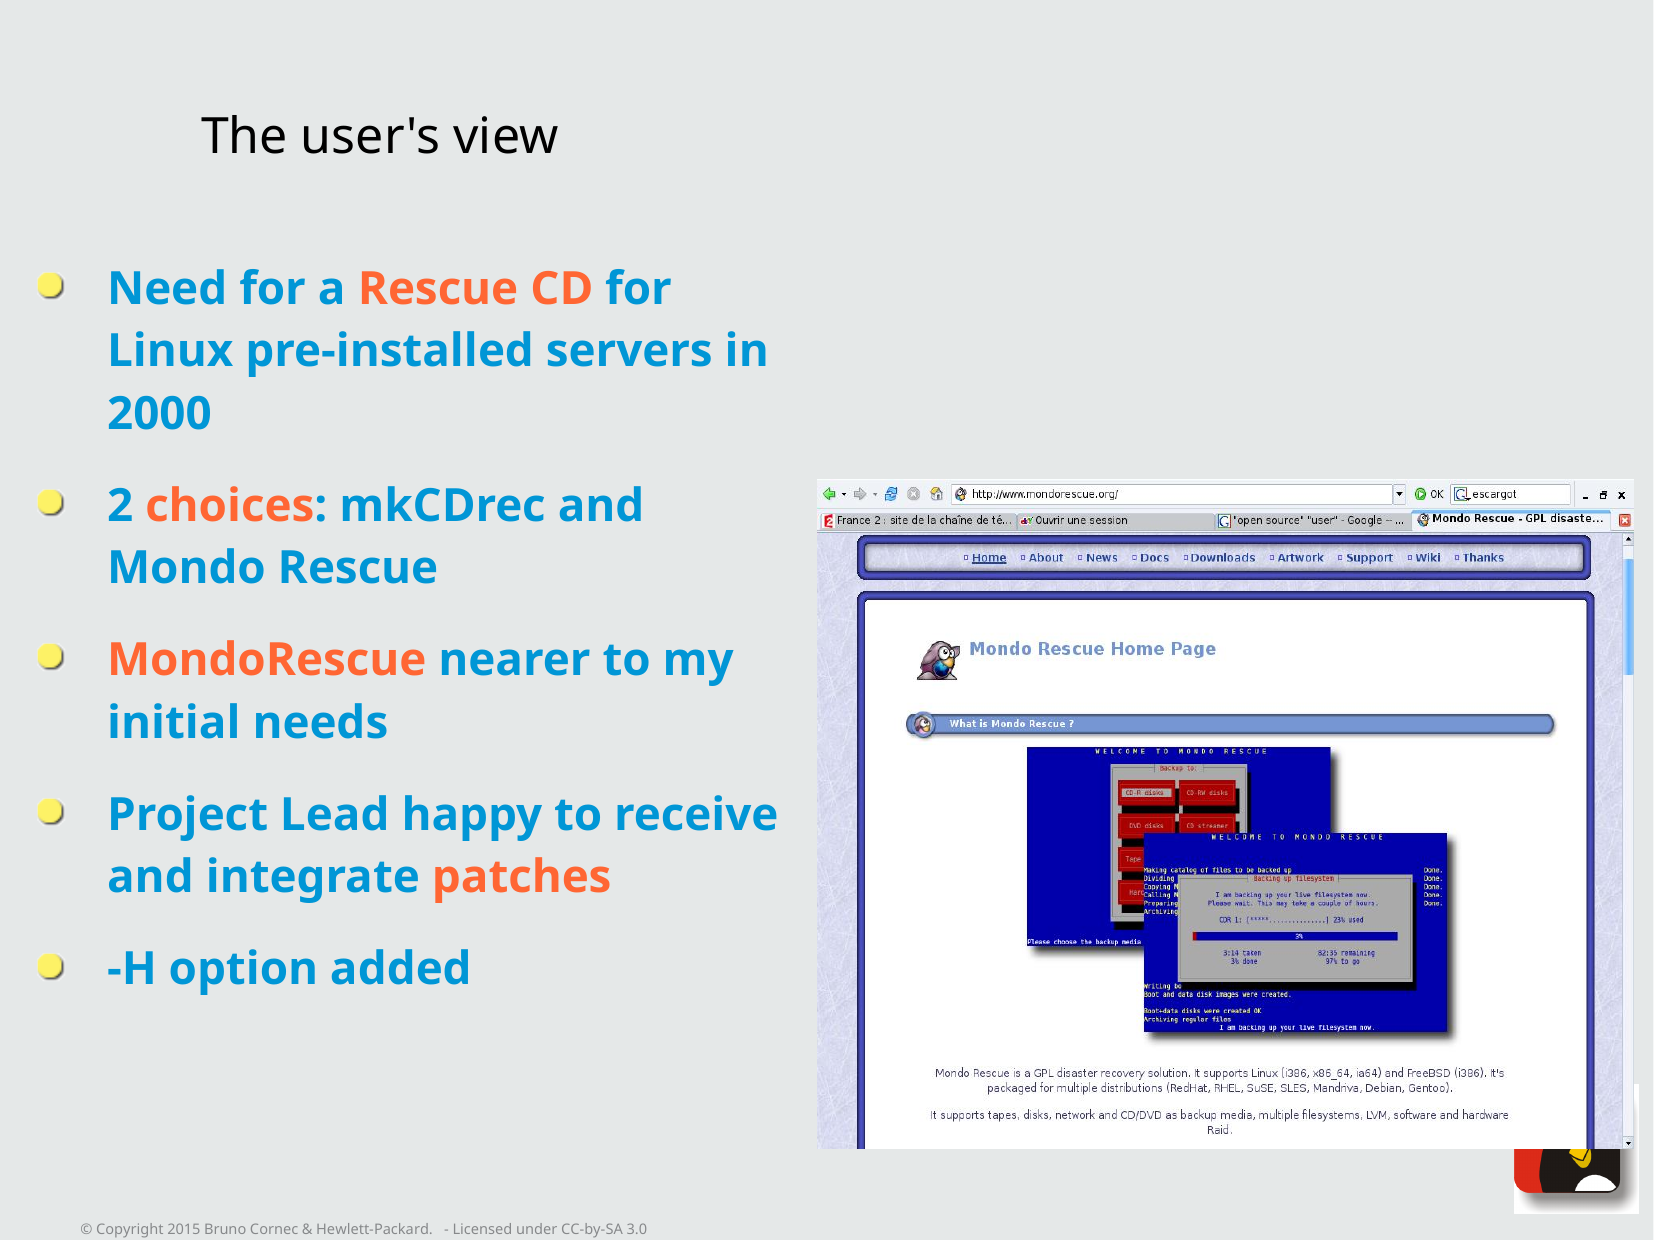

The user's view
# Need for a Rescue CD for Linux pre-installed servers in 2000
2 choices: mkCDrec and Mondo Rescue
MondoRescue nearer to my initial needs
Project Lead happy to receive and integrate patches
-H option added